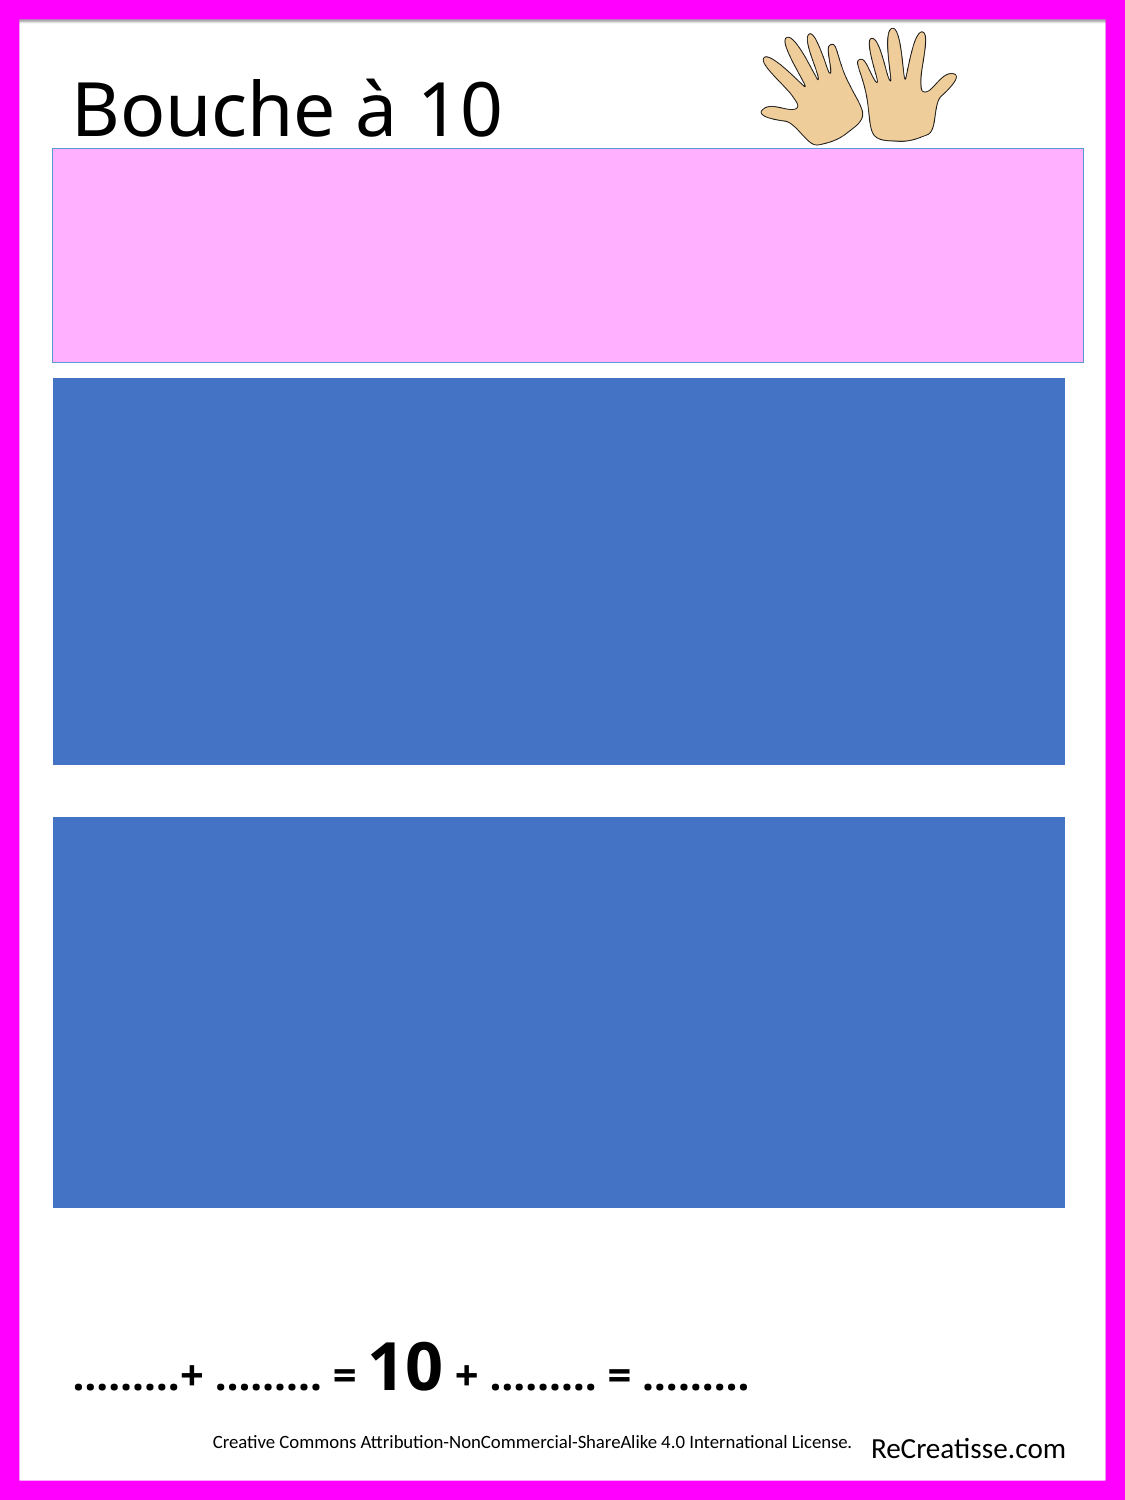

Bouche à 10
| | | | | |
| --- | --- | --- | --- | --- |
| | | | | |
| | | | | |
| --- | --- | --- | --- | --- |
| | | | | |
………+ ……... = 10 + ……… = ………
Creative Commons Attribution-NonCommercial-ShareAlike 4.0 International License.
ReCreatisse.com